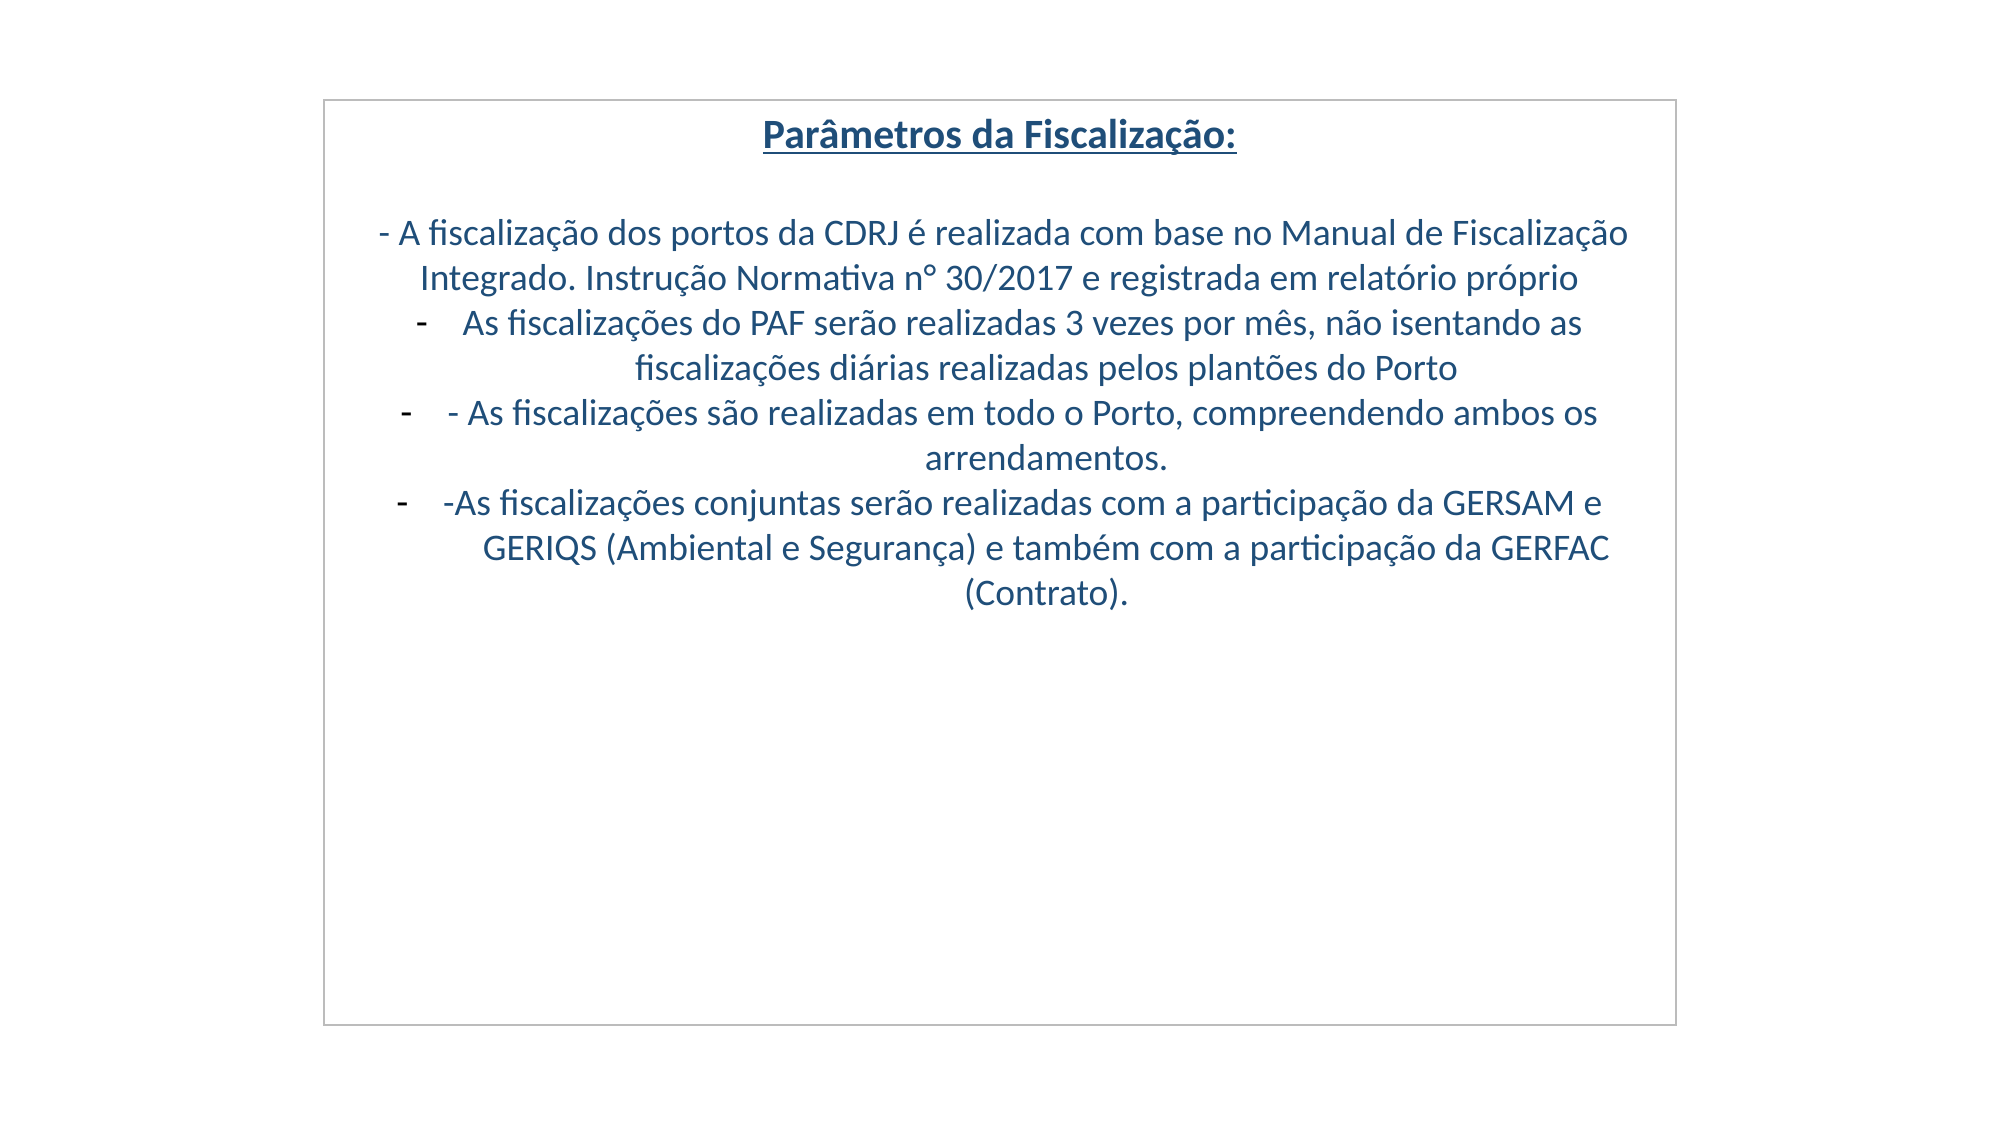

Parâmetros da Fiscalização:
 - A fiscalização dos portos da CDRJ é realizada com base no Manual de Fiscalização Integrado. Instrução Normativa n° 30/2017 e registrada em relatório próprio
As fiscalizações do PAF serão realizadas 3 vezes por mês, não isentando as fiscalizações diárias realizadas pelos plantões do Porto
- As fiscalizações são realizadas em todo o Porto, compreendendo ambos os arrendamentos.
-As fiscalizações conjuntas serão realizadas com a participação da GERSAM e GERIQS (Ambiental e Segurança) e também com a participação da GERFAC (Contrato).